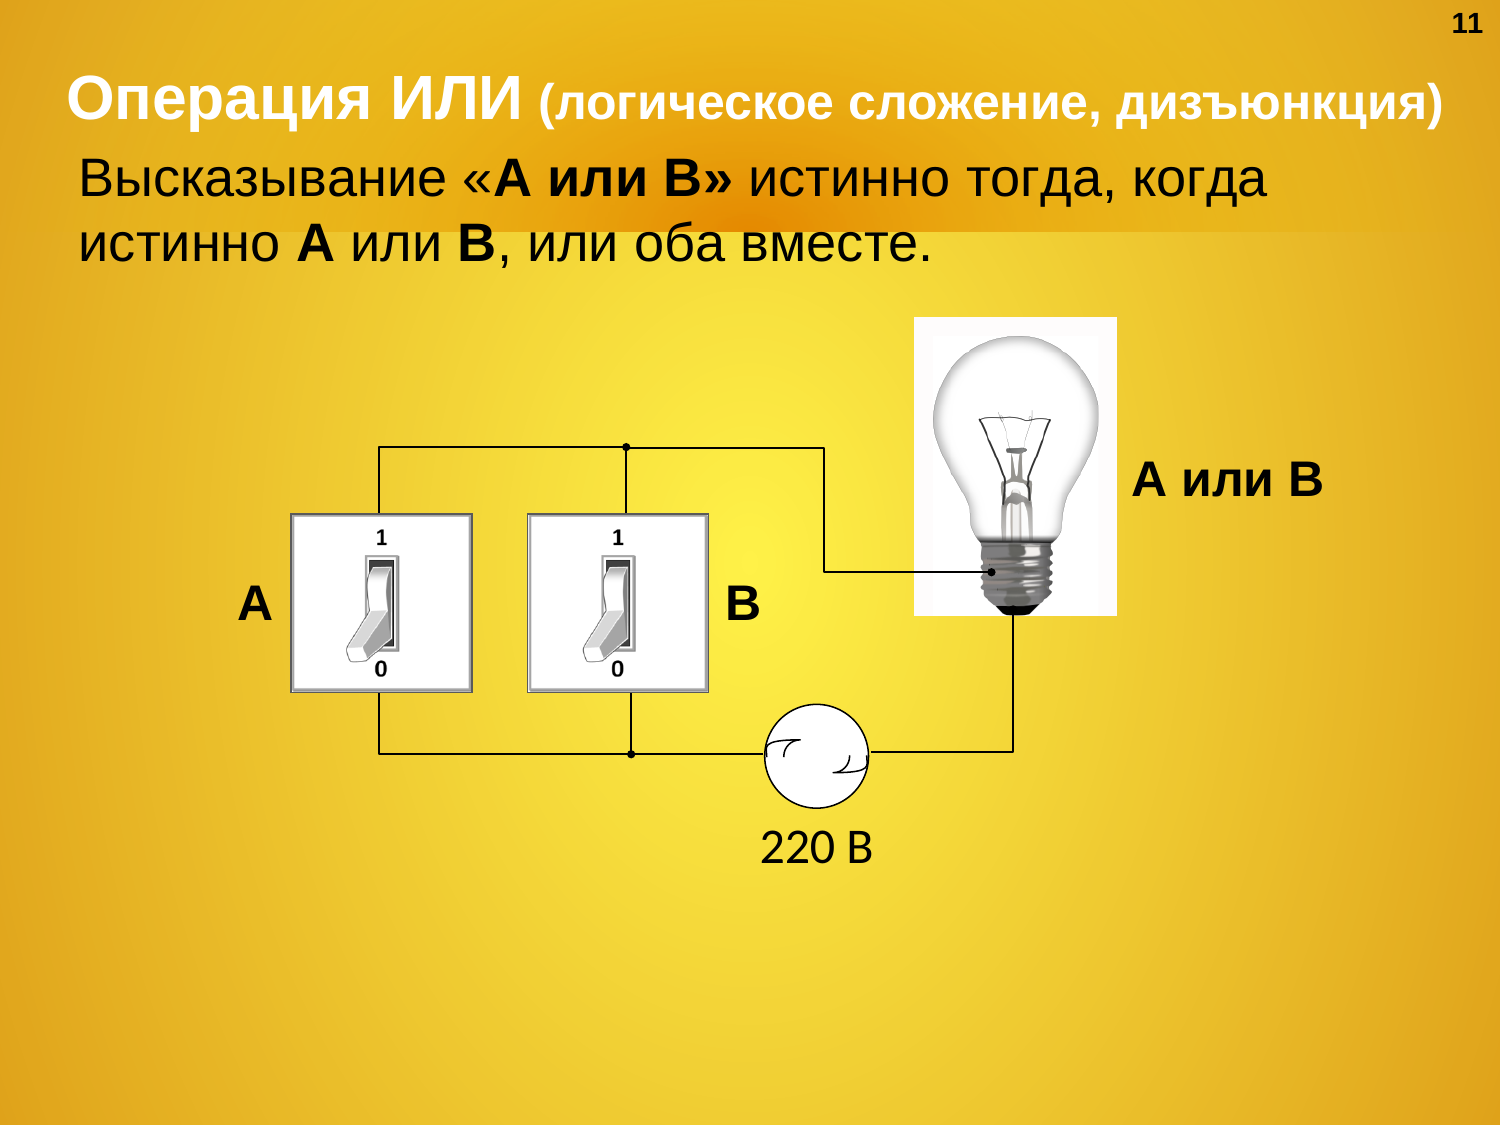

# Операция ИЛИ (логическое сложение, дизъюнкция)
Высказывание «A или B» истинно тогда, когда истинно А или B, или оба вместе.
220 В
A или B
A
B